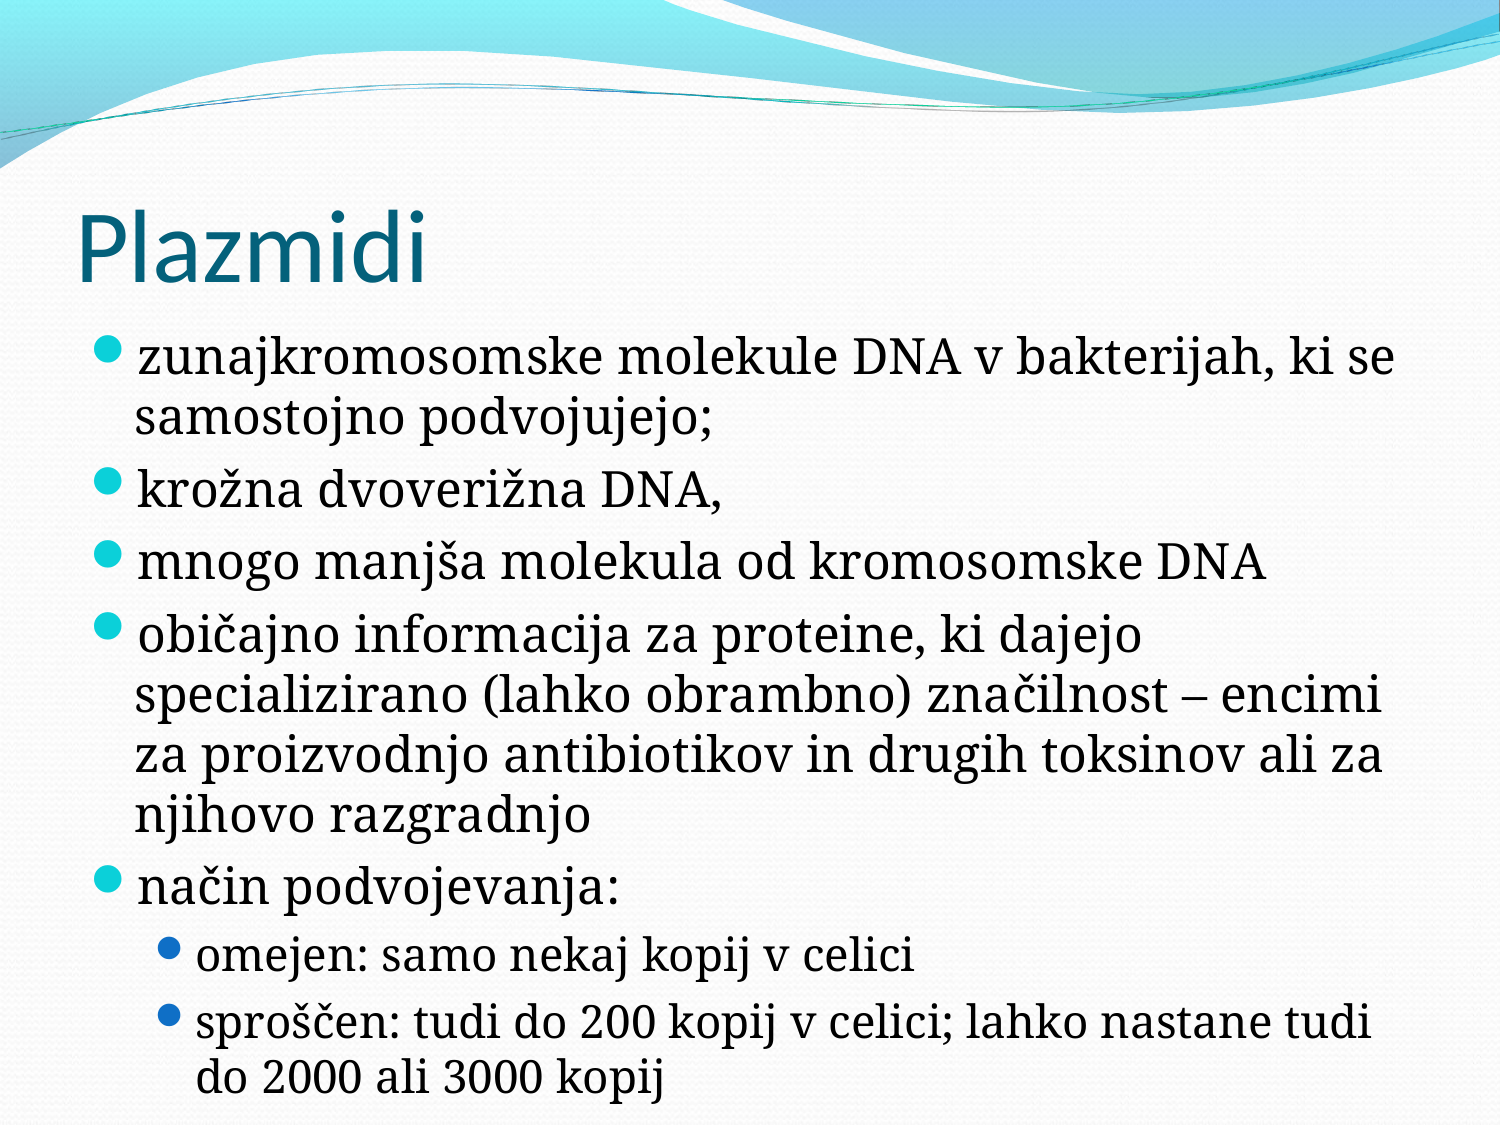

# Plazmidi
zunajkromosomske molekule DNA v bakterijah, ki se samostojno podvojujejo;
krožna dvoverižna DNA,
mnogo manjša molekula od kromosomske DNA
običajno informacija za proteine, ki dajejo specializirano (lahko obrambno) značilnost – encimi za proizvodnjo antibiotikov in drugih toksinov ali za njihovo razgradnjo
način podvojevanja:
omejen: samo nekaj kopij v celici
sproščen: tudi do 200 kopij v celici; lahko nastane tudi do 2000 ali 3000 kopij
lahko sprejmejo vključke do 15 000 baznih parov